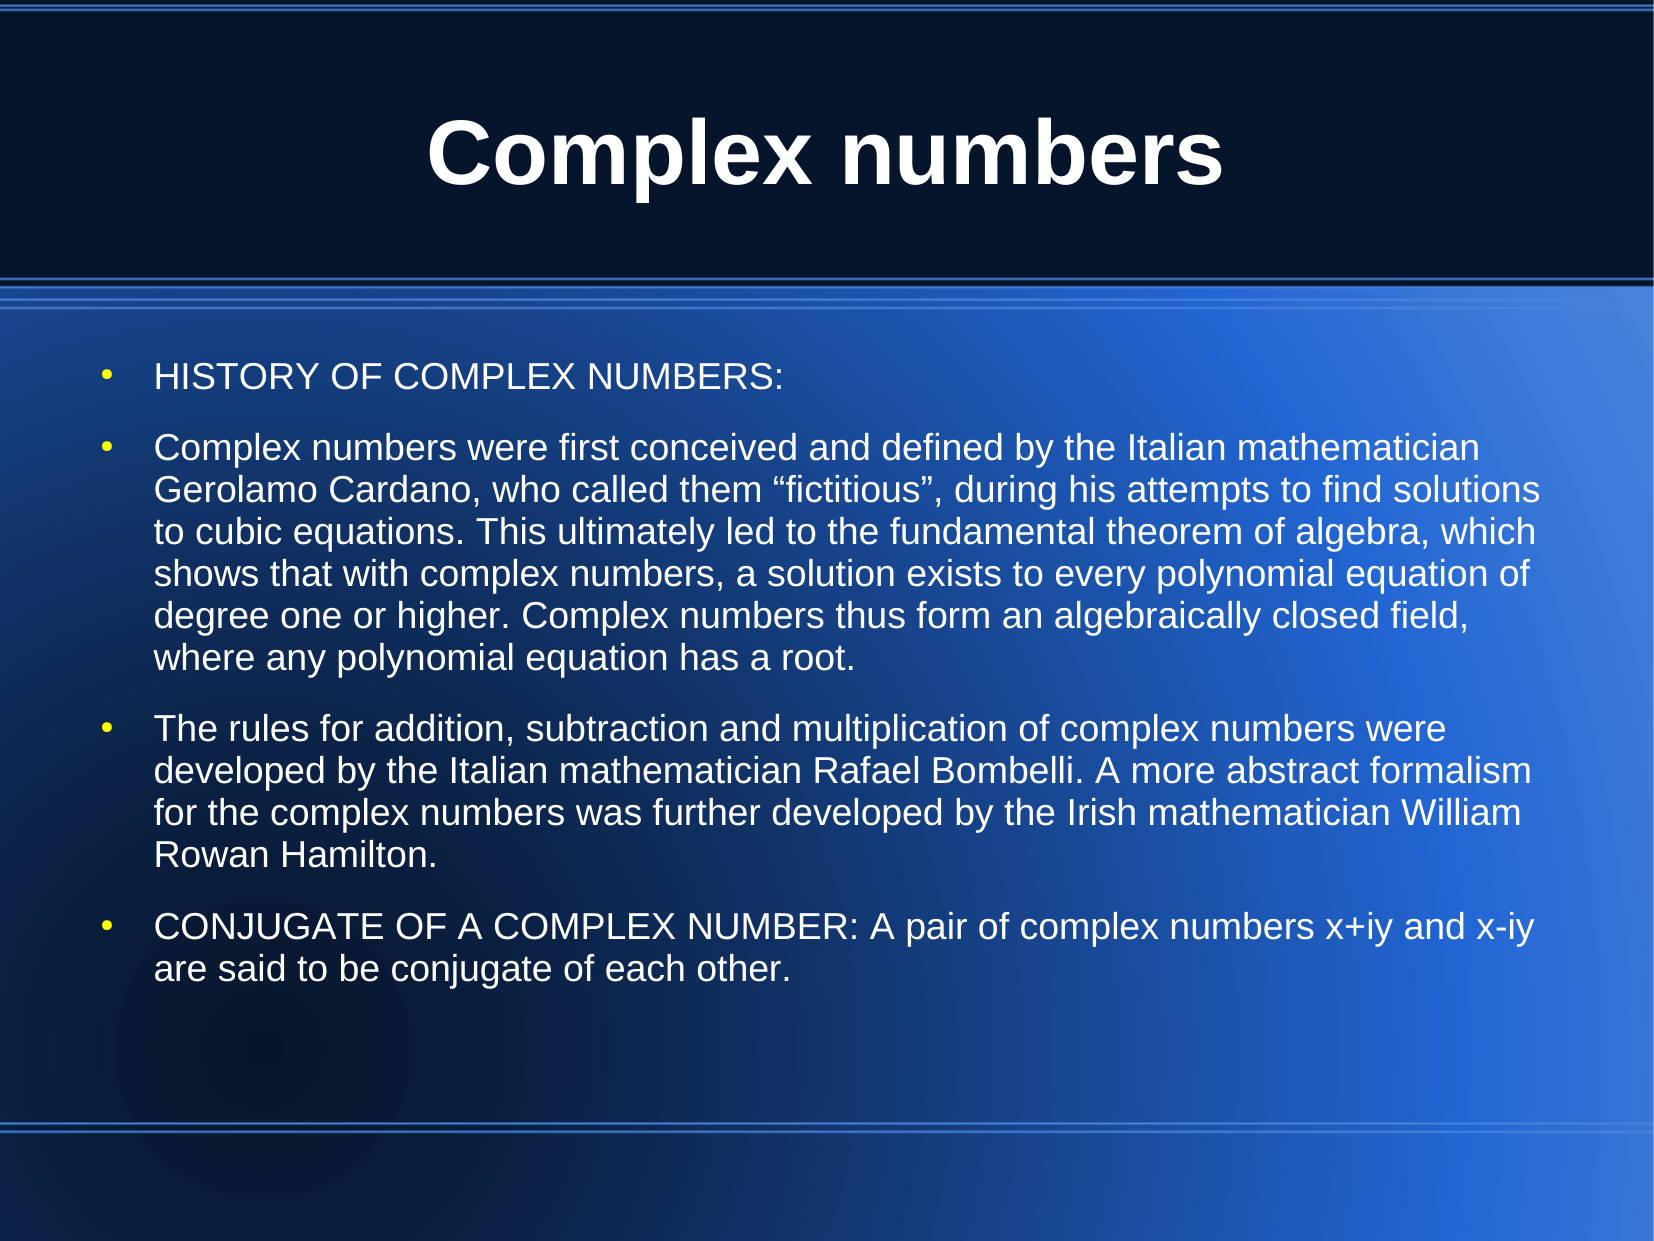

# Complex numbers
HISTORY OF COMPLEX NUMBERS:
Complex numbers were first conceived and defined by the Italian mathematician Gerolamo Cardano, who called them “fictitious”, during his attempts to find solutions to cubic equations. This ultimately led to the fundamental theorem of algebra, which shows that with complex numbers, a solution exists to every polynomial equation of degree one or higher. Complex numbers thus form an algebraically closed field, where any polynomial equation has a root.
The rules for addition, subtraction and multiplication of complex numbers were developed by the Italian mathematician Rafael Bombelli. A more abstract formalism for the complex numbers was further developed by the Irish mathematician William Rowan Hamilton.
CONJUGATE OF A COMPLEX NUMBER: A pair of complex numbers x+iy and x-iy are said to be conjugate of each other.